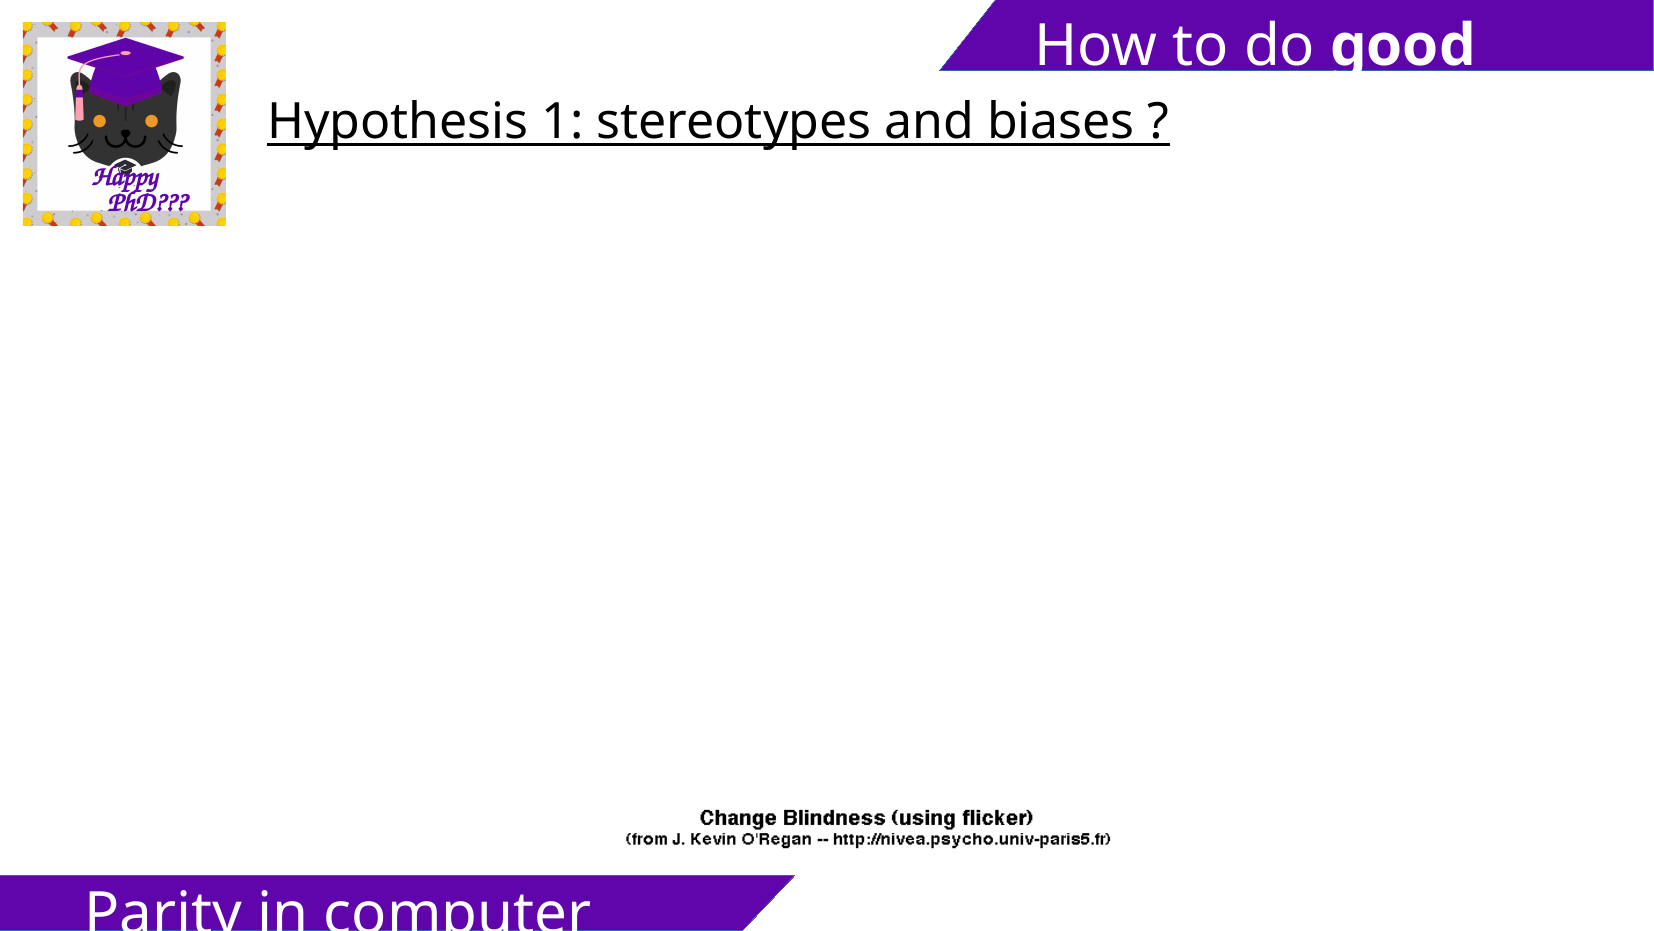

Hypothesis 1: stereotypes and biases ?
BUT...
Parity in computer science ?